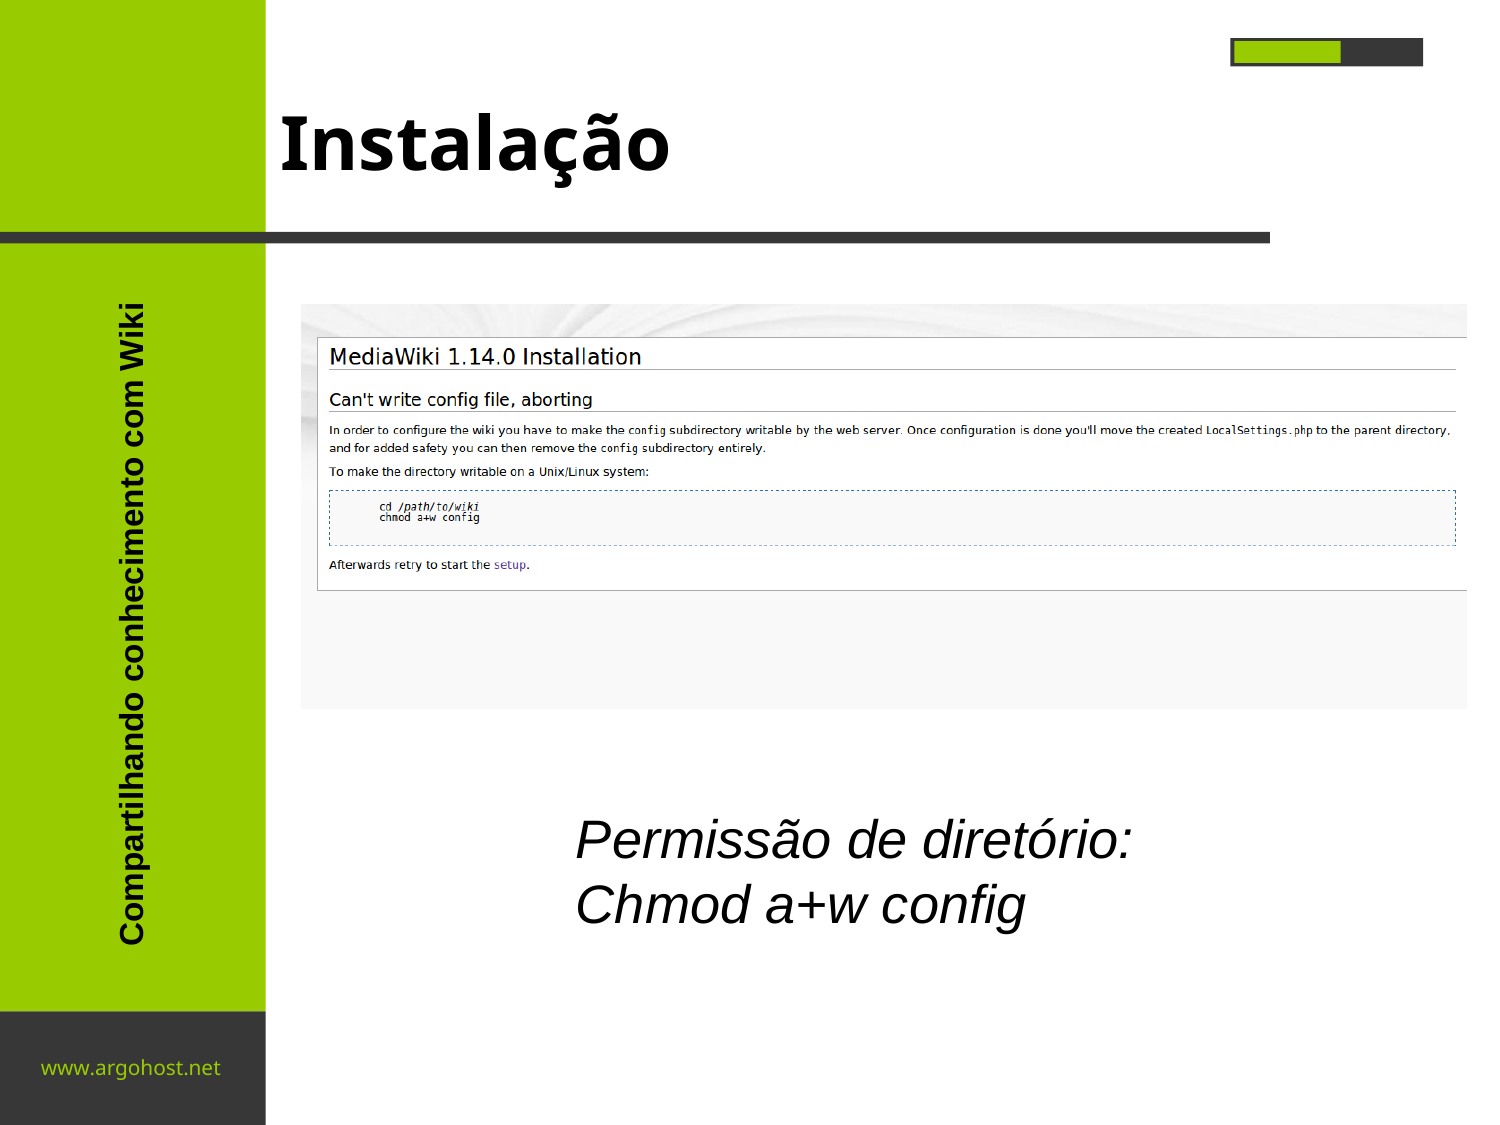

Instalação
Compartilhando conhecimento com Wiki
Permissão de diretório: Chmod a+w config
www.argohost.net